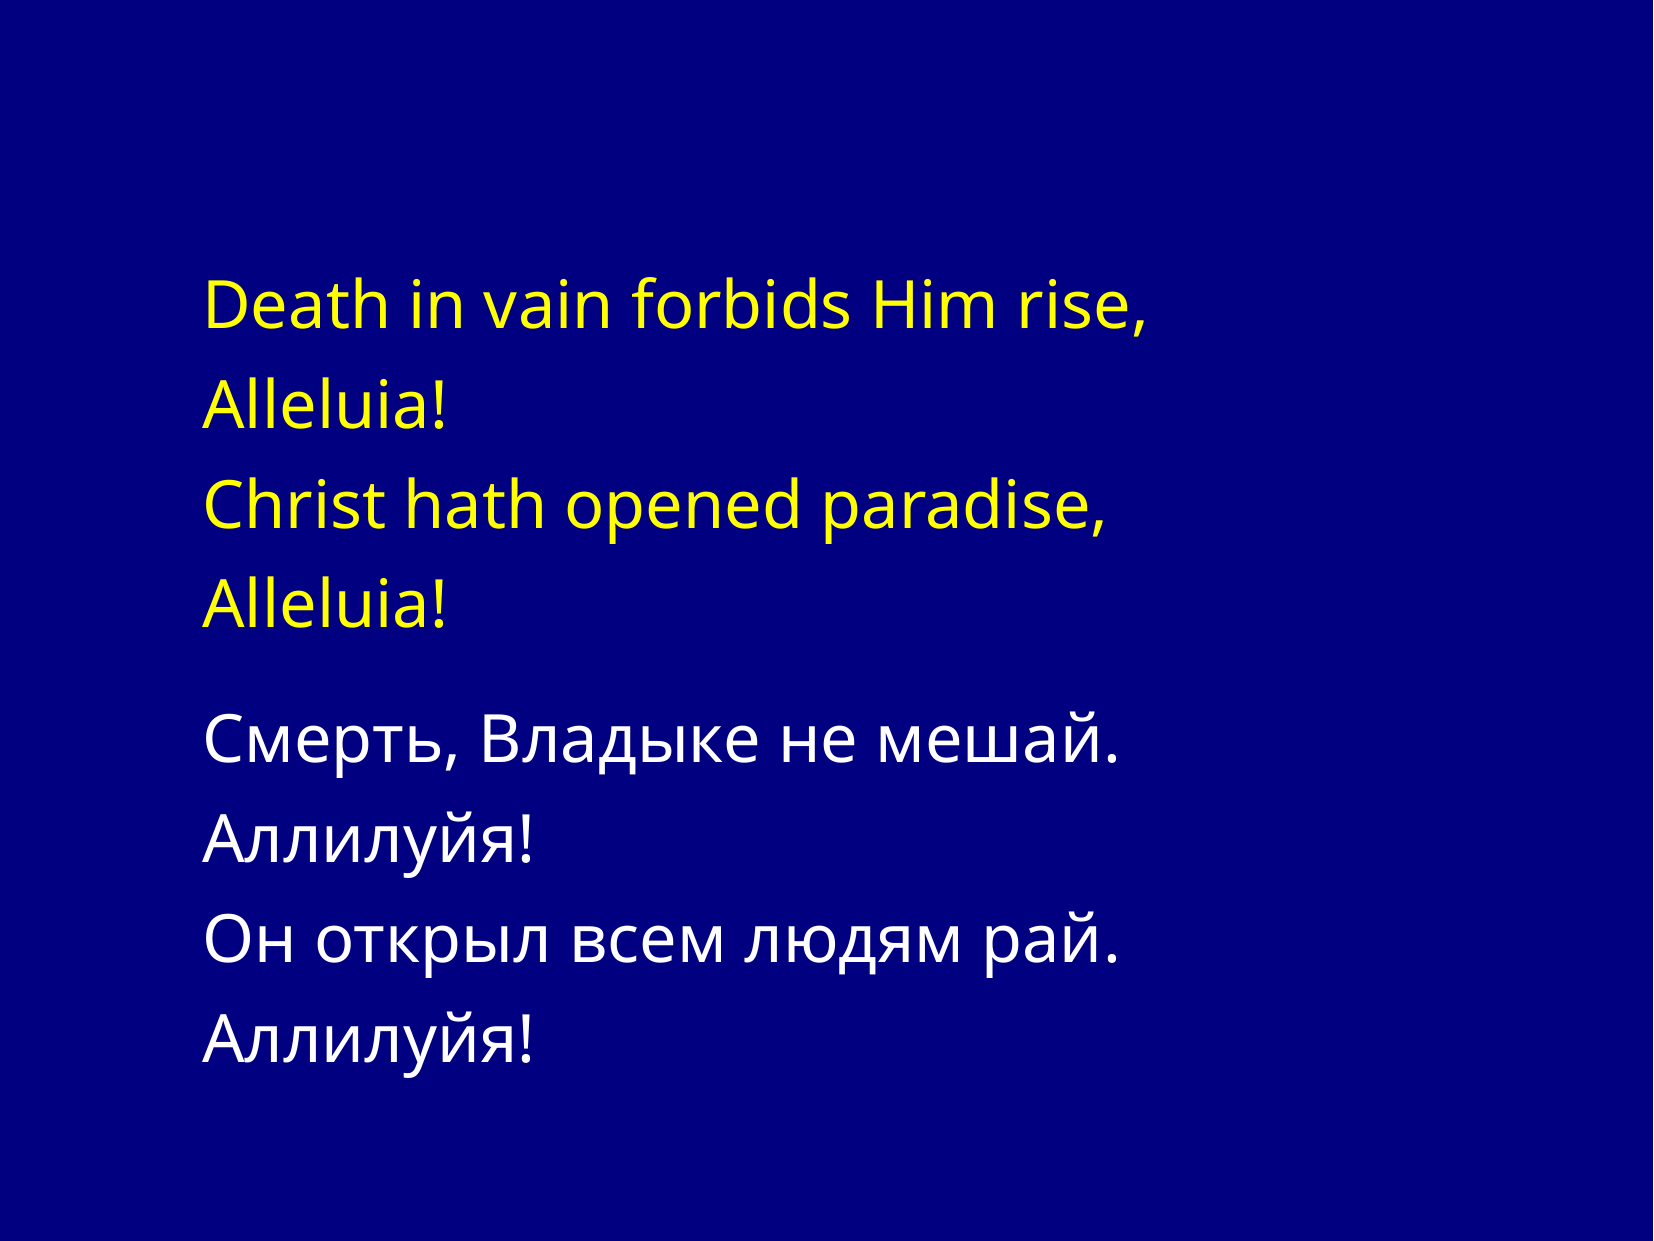

Death in vain forbids Him rise,
	Alleluia!
	Christ hath opened paradise,
	Alleluia!
	Смерть, Владыке не мешай.
	Аллилуйя!
	Он открыл всем людям рай.
	Аллилуйя!